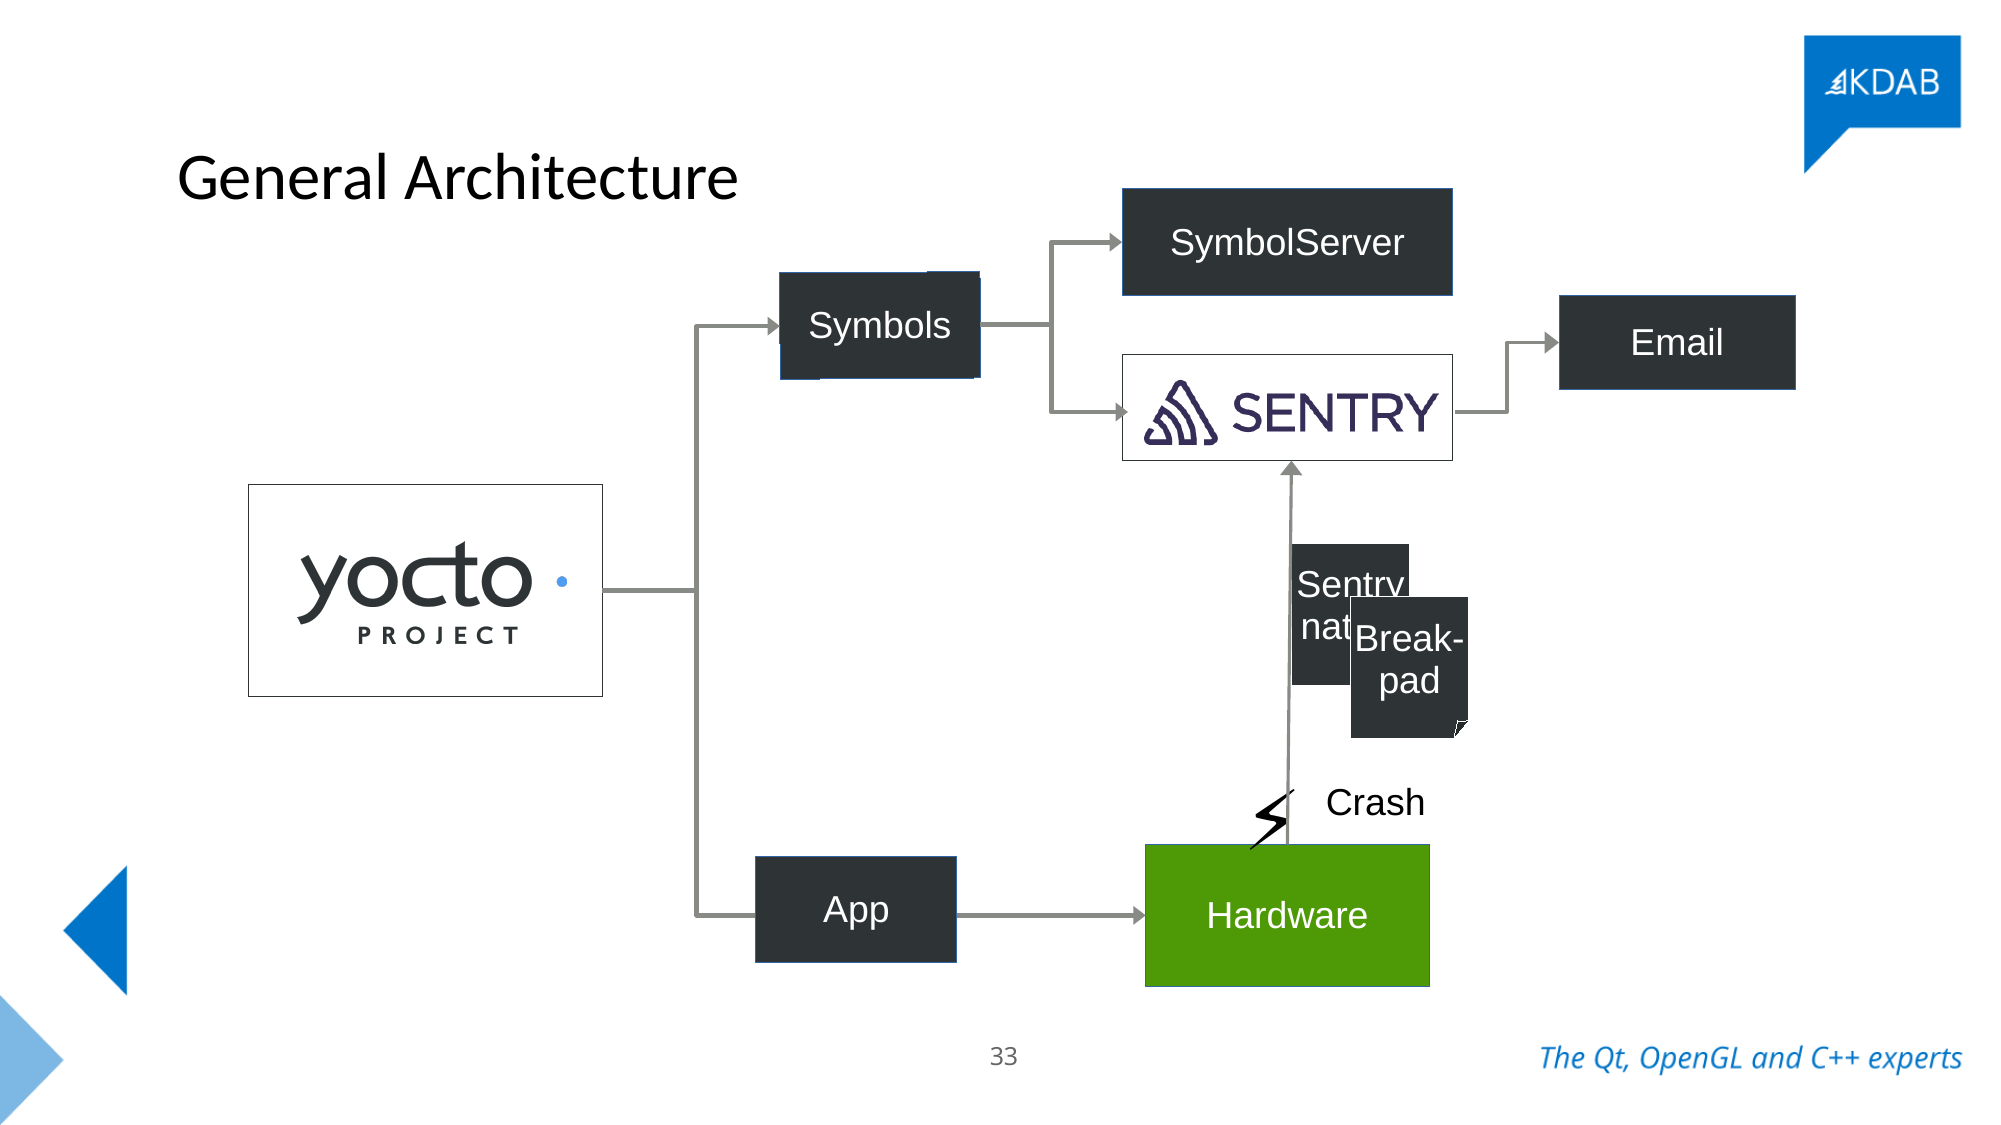

# General Architecture
SymbolServer
Symbols
Email
Yocto
Sentry
native
Break-
pad
⚡
Crash
Hardware
App